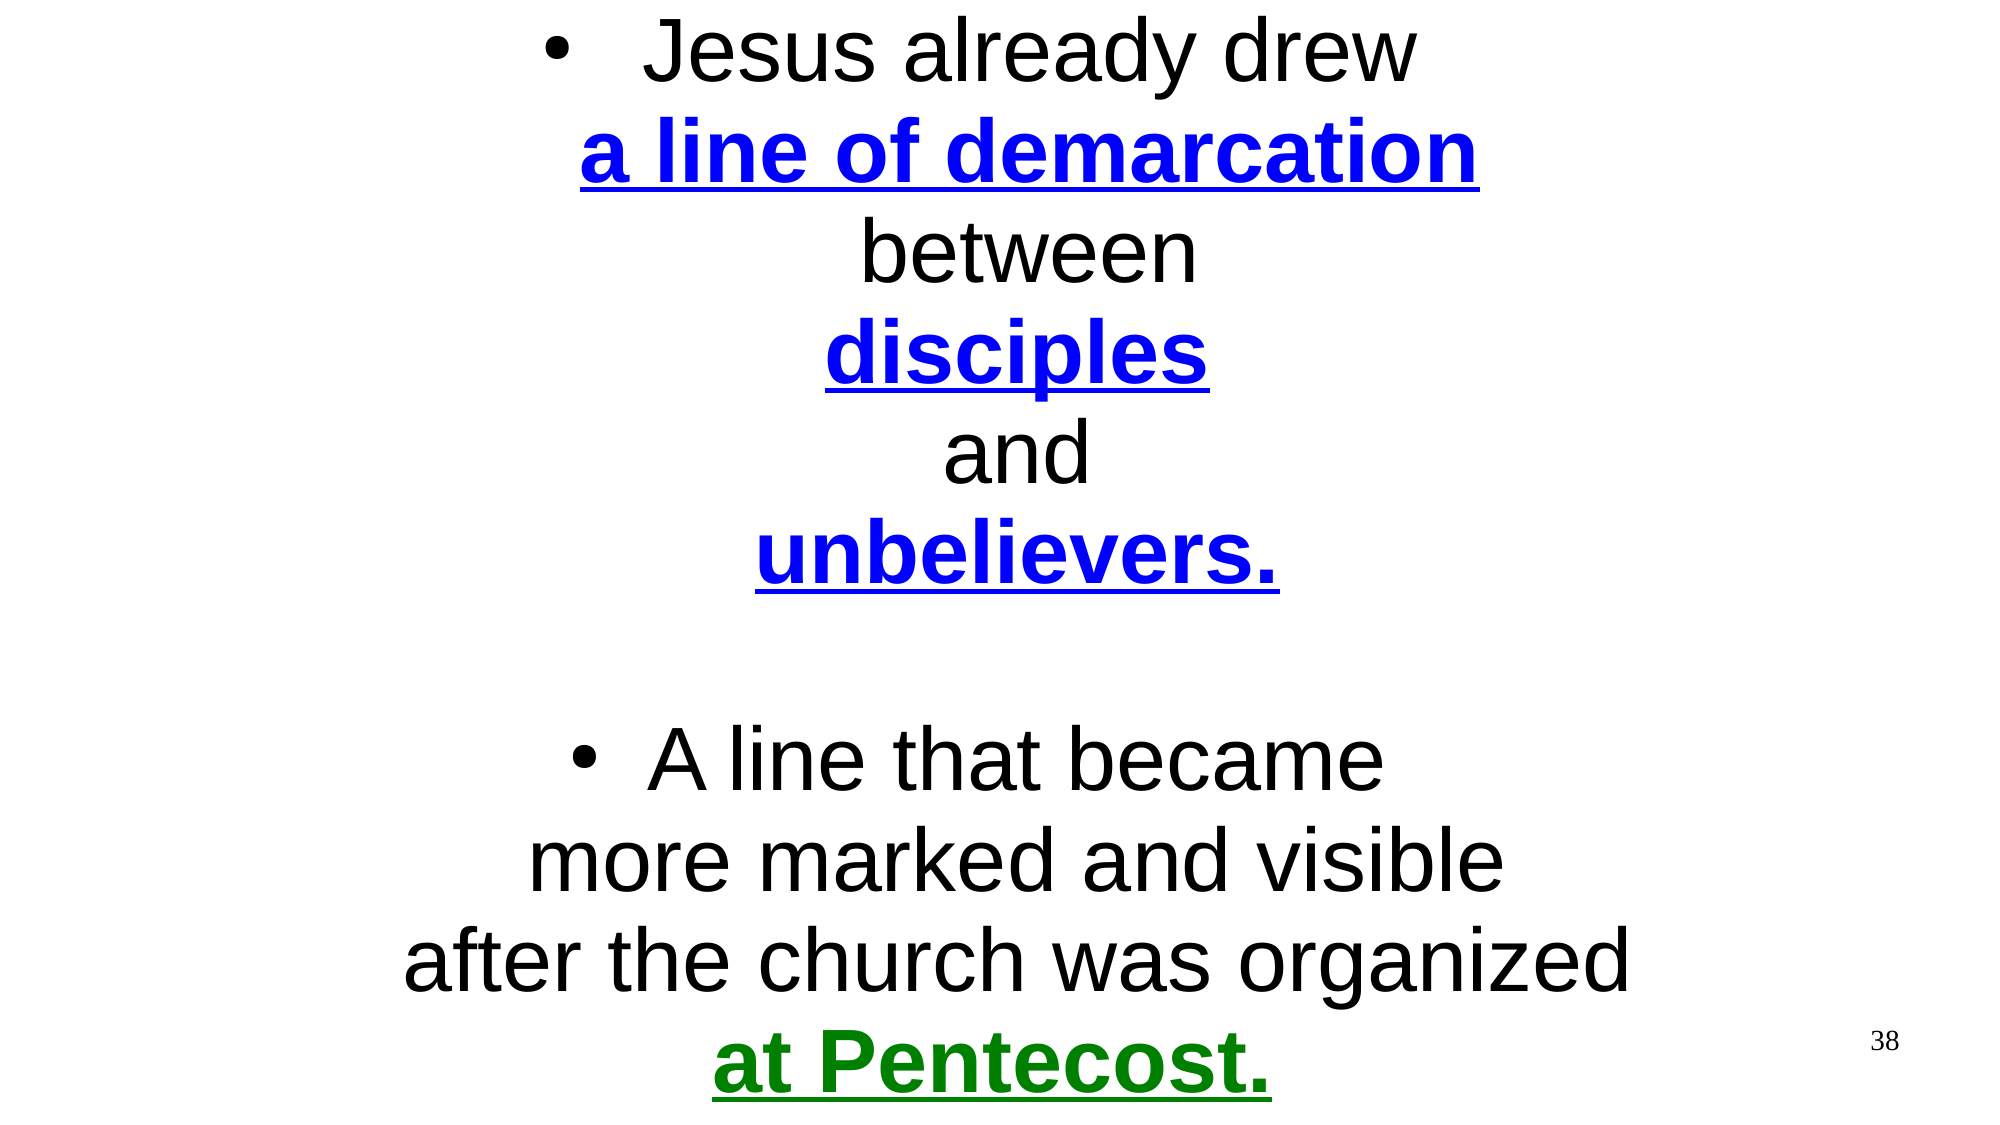

# Jesus already drew a line of demarcation between disciples and unbelievers.
A line that became
more marked and visible
after the church was organized
at Pentecost.
38